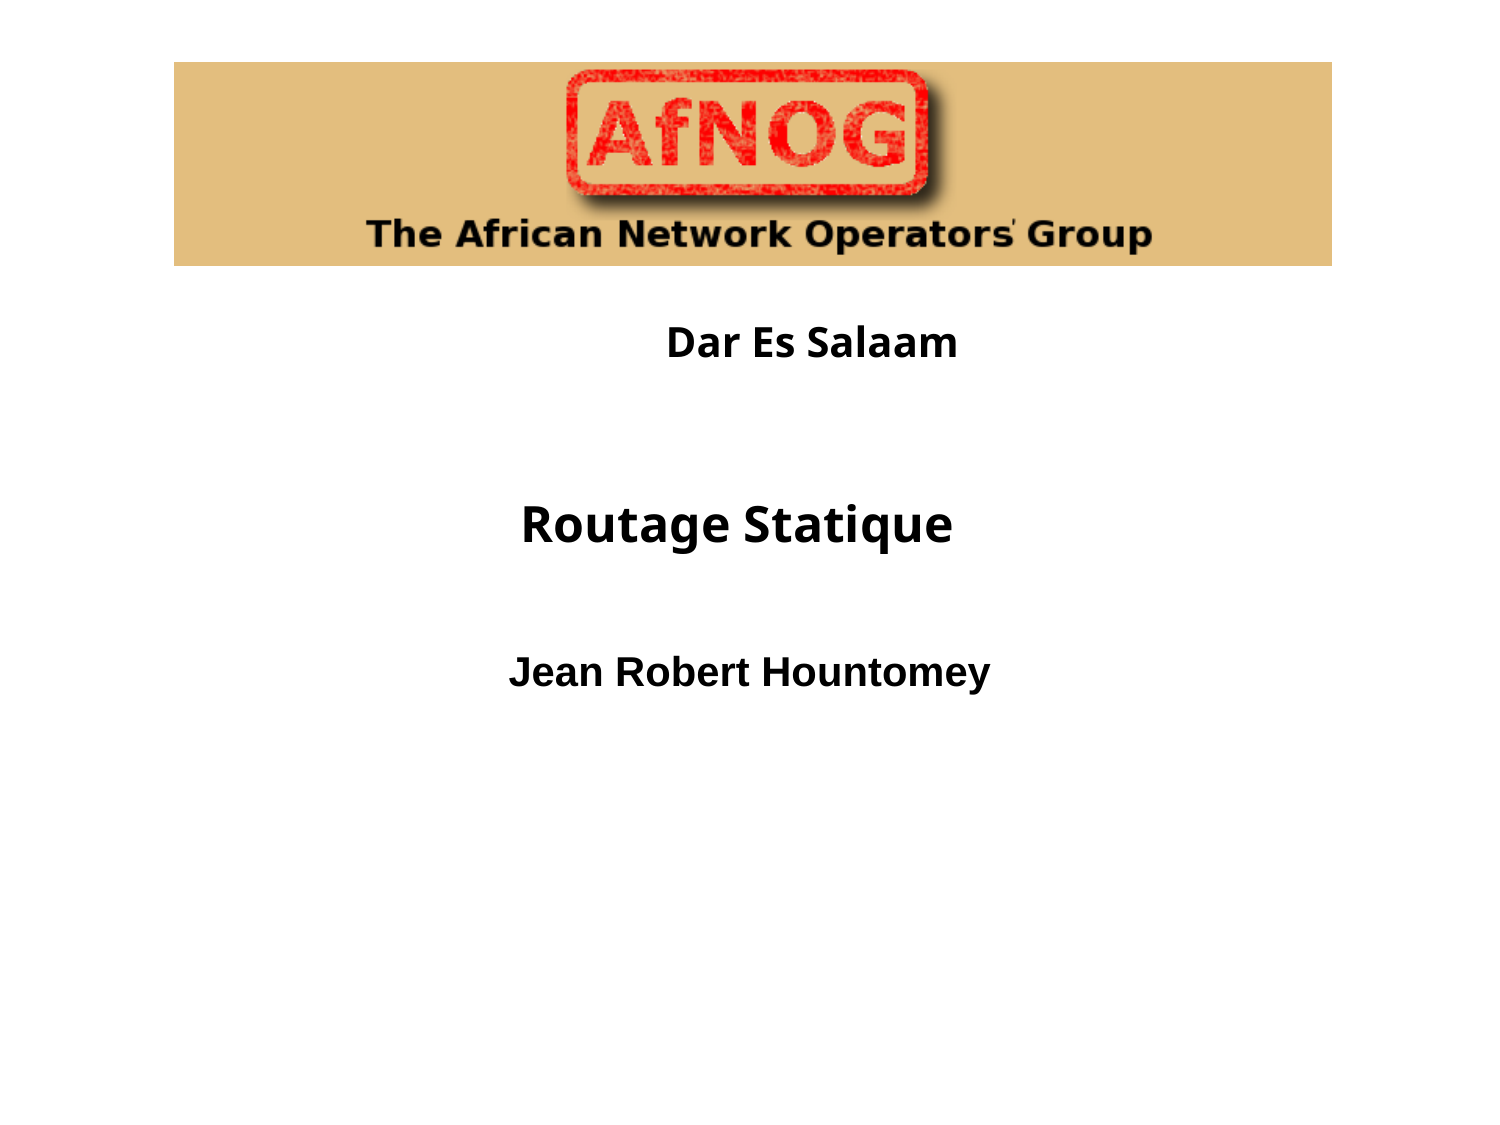

Dar Es Salaam
# Routage Statique
Jean Robert Hountomey